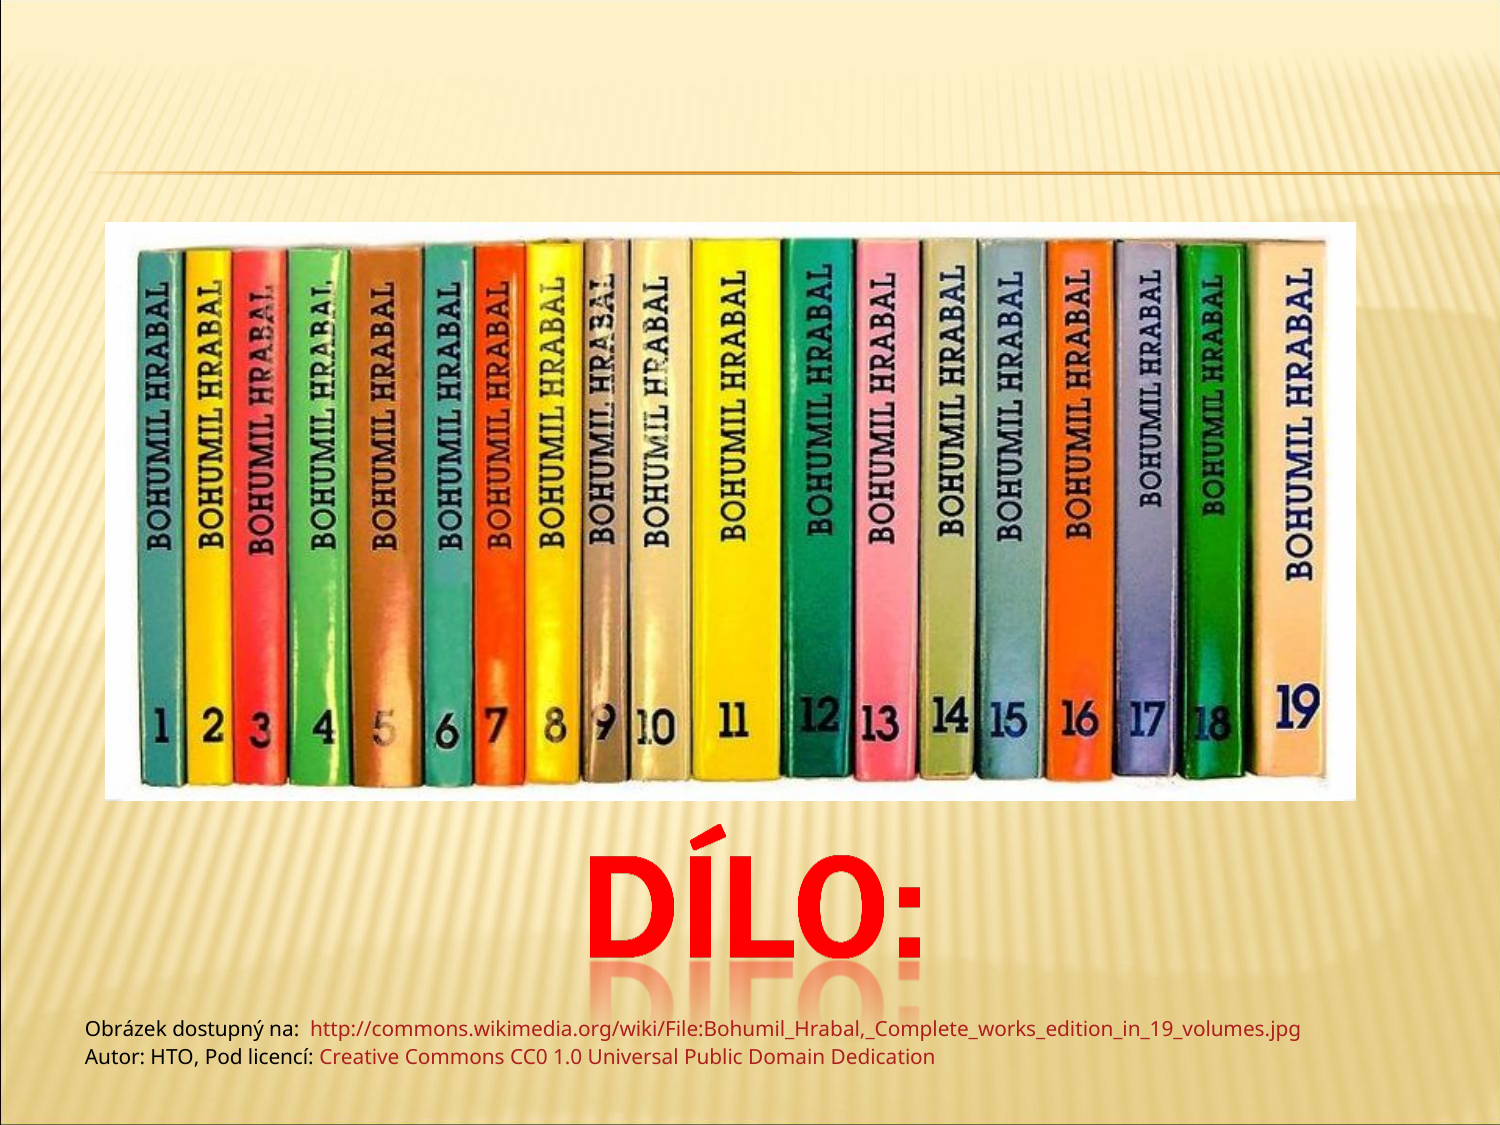

Obrázek dostupný na: http://commons.wikimedia.org/wiki/File:Bohumil_Hrabal,_Complete_works_edition_in_19_volumes.jpg
Autor: HTO, Pod licencí: Creative Commons CC0 1.0 Universal Public Domain Dedication